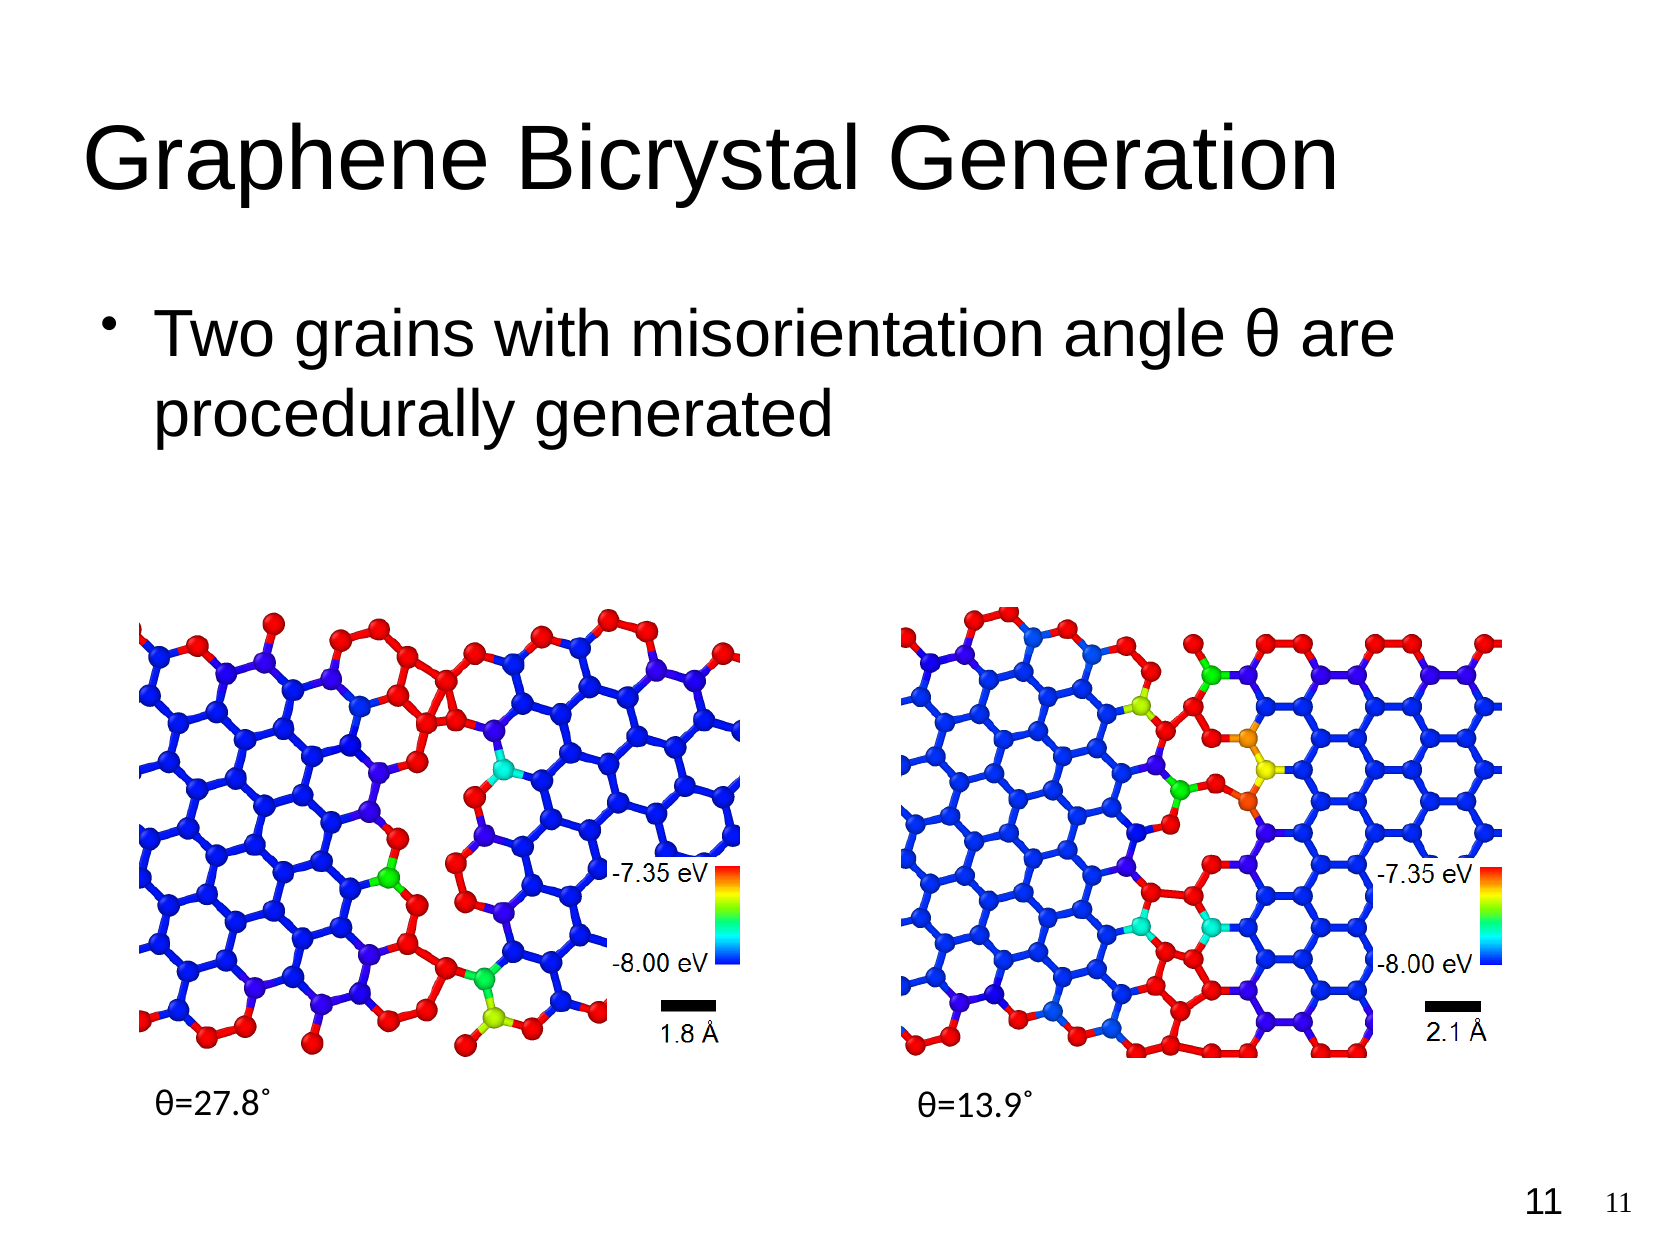

# Graphene Bicrystal Generation
Two grains with misorientation angle θ are procedurally generated
θ=27.8˚
θ=13.9˚